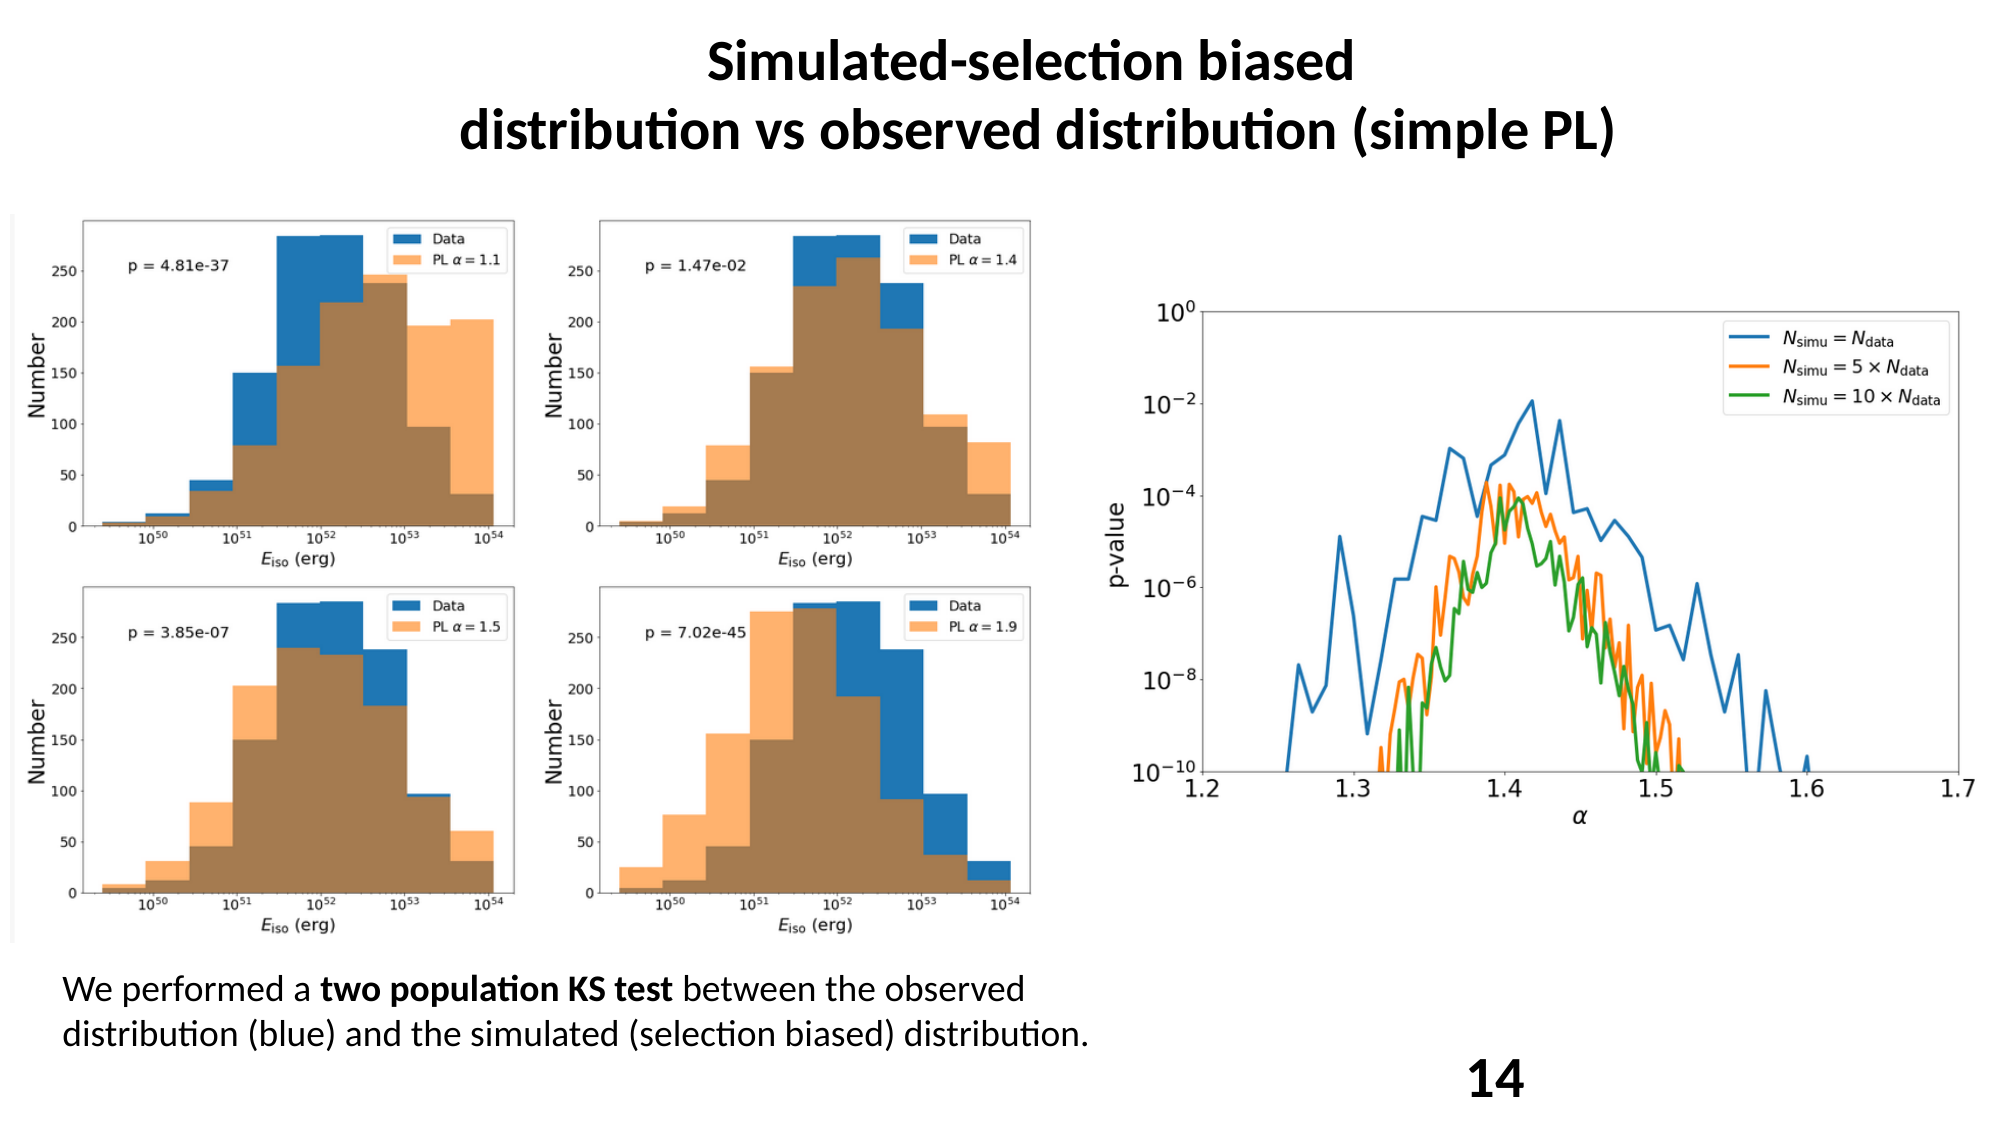

Simulated-selection biased
distribution vs observed distribution (simple PL)
We performed a two population KS test between the observed distribution (blue) and the simulated (selection biased) distribution.